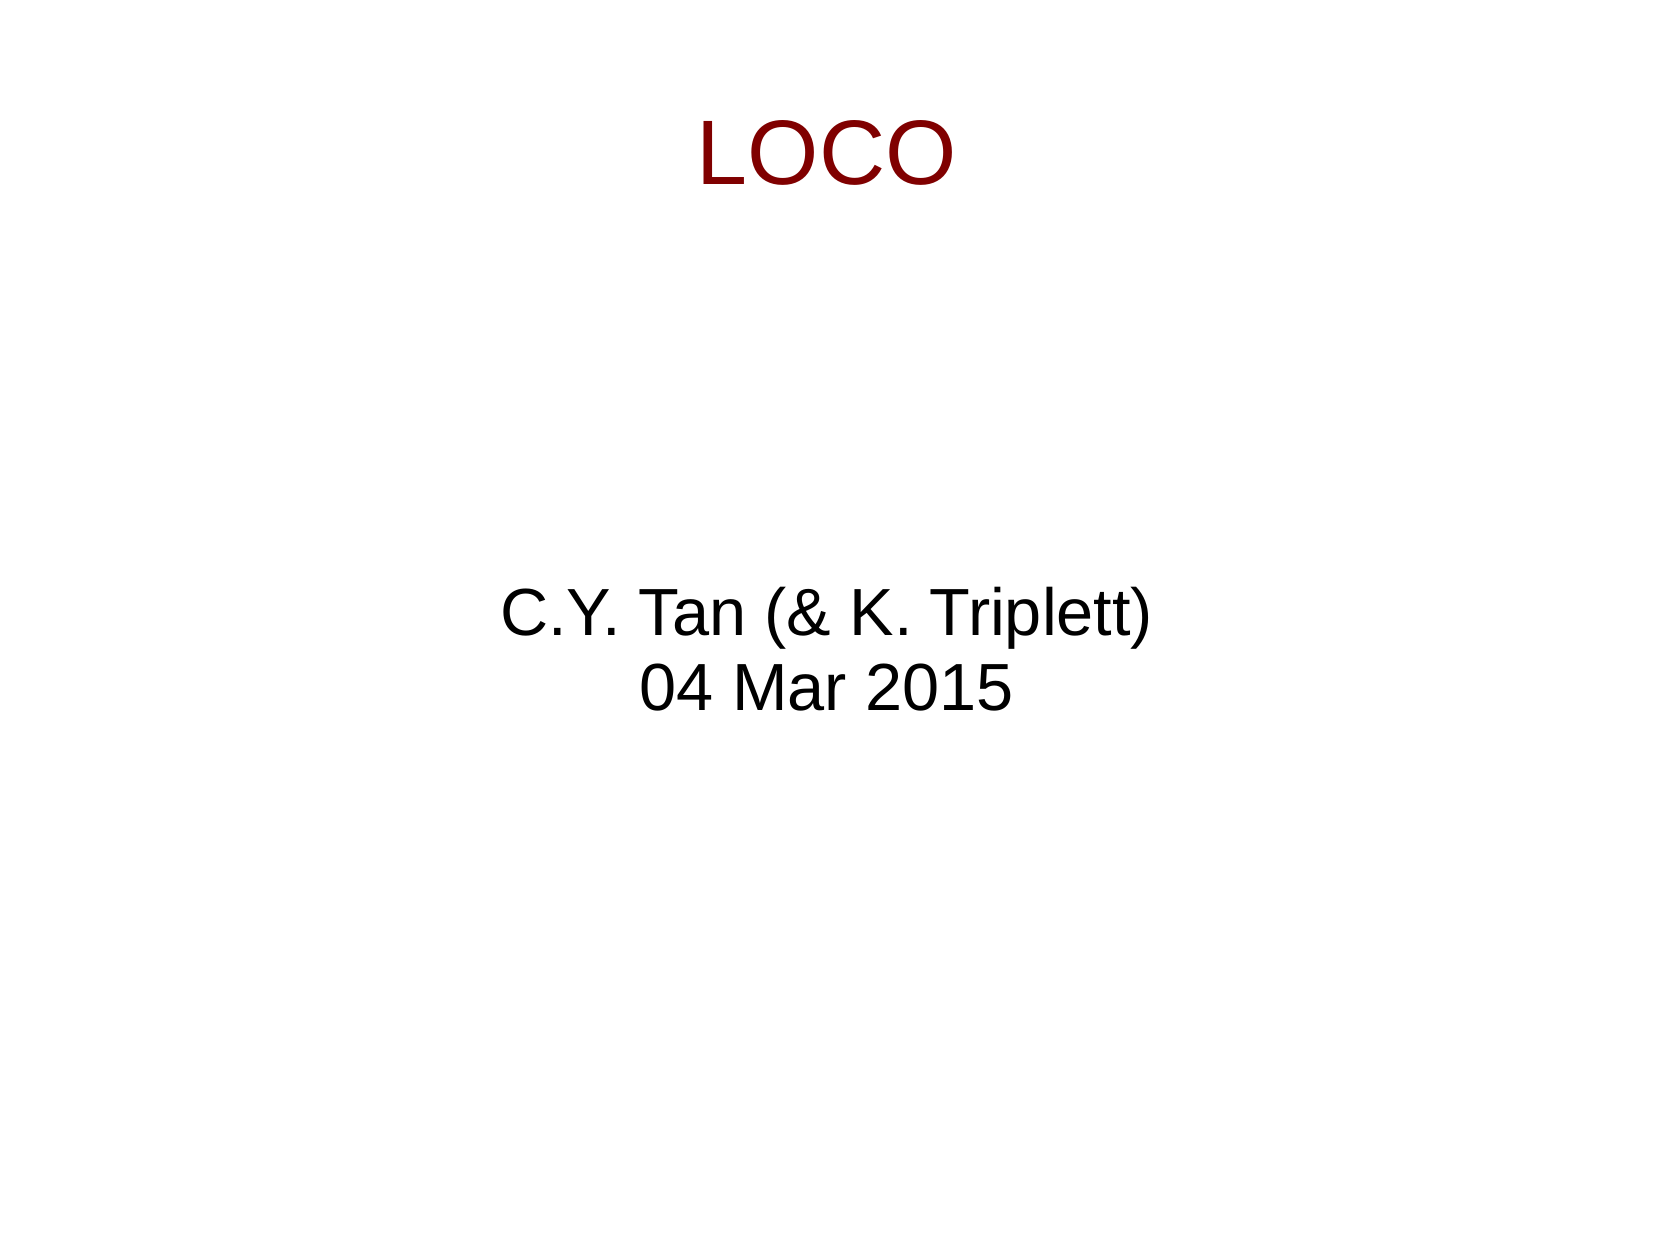

# LOCO
C.Y. Tan (& K. Triplett)
04 Mar 2015